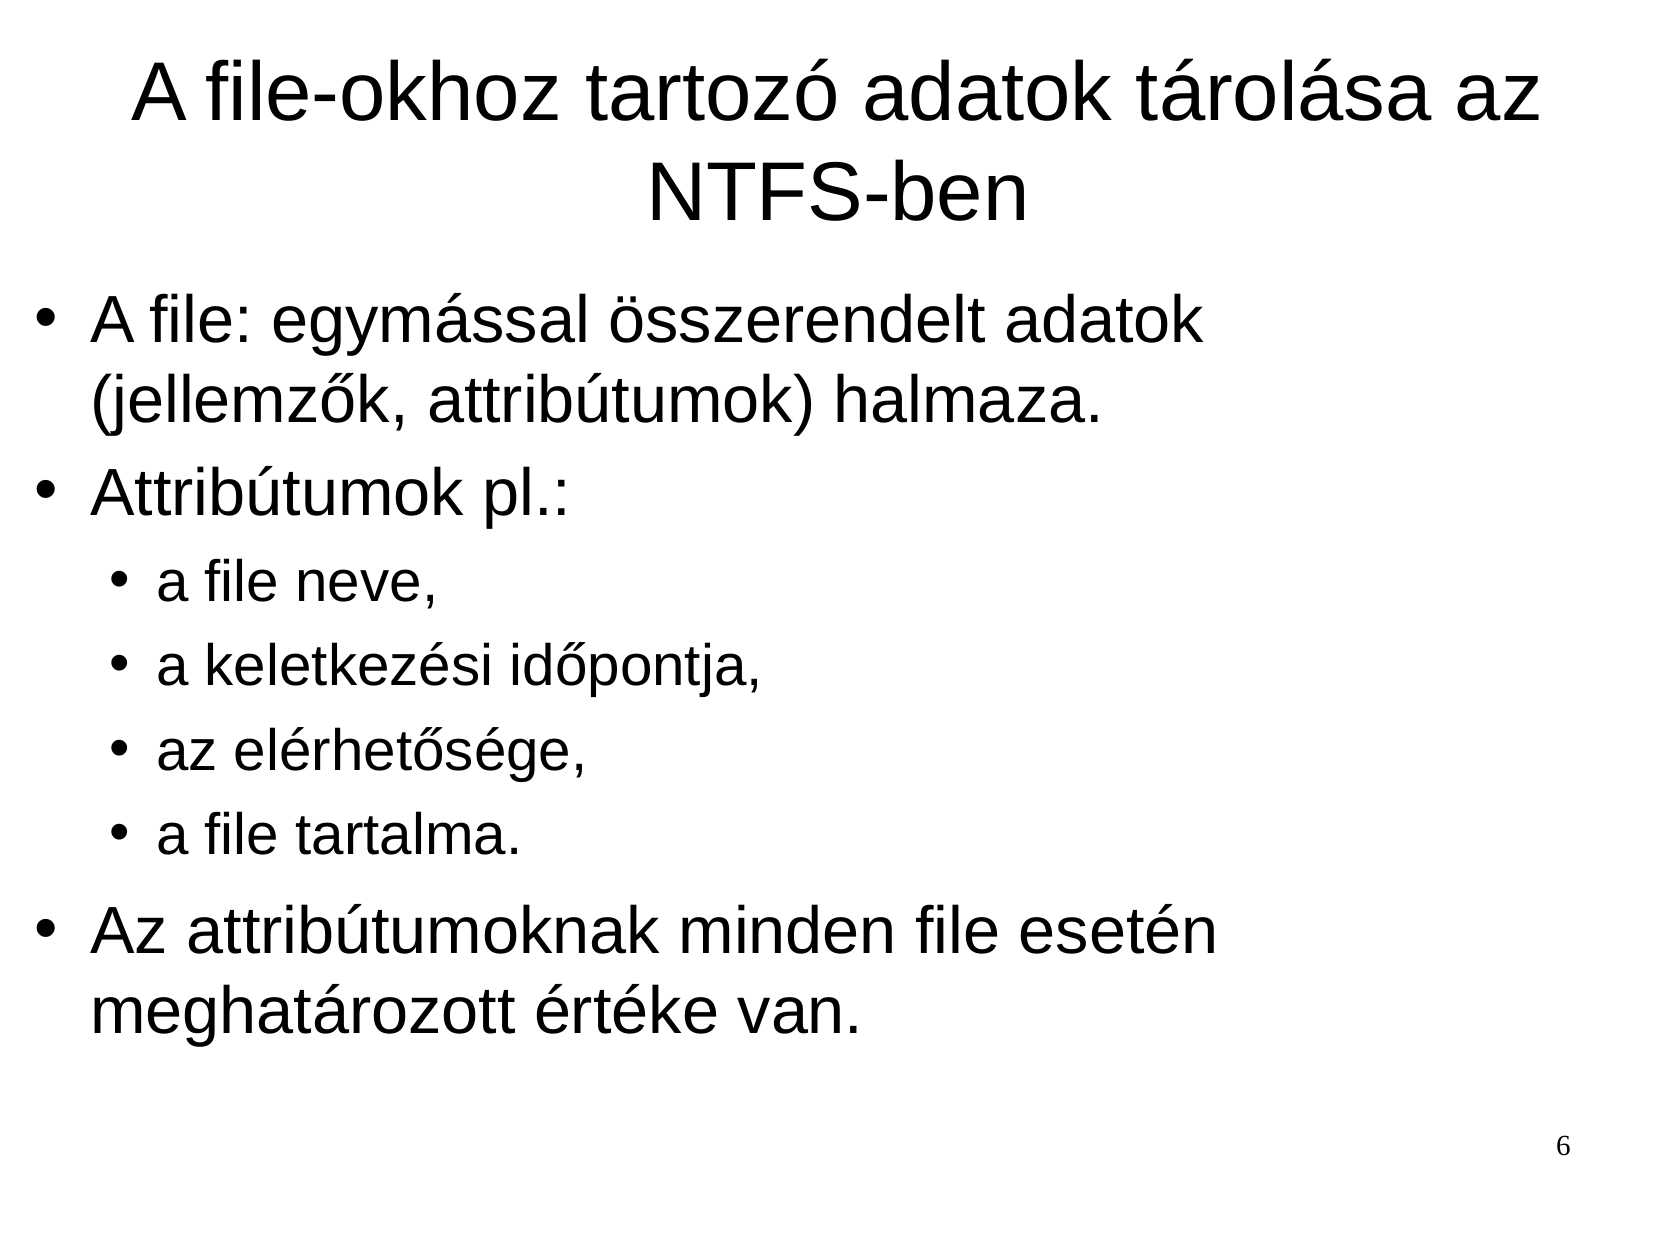

# A file-okhoz tartozó adatok tárolása az NTFS-ben
A file: egymással összerendelt adatok
(jellemzők, attribútumok) halmaza.
Attribútumok pl.:
a file neve,
a keletkezési időpontja,
az elérhetősége,
a file tartalma.
Az attribútumoknak minden file esetén meghatározott értéke van.
6